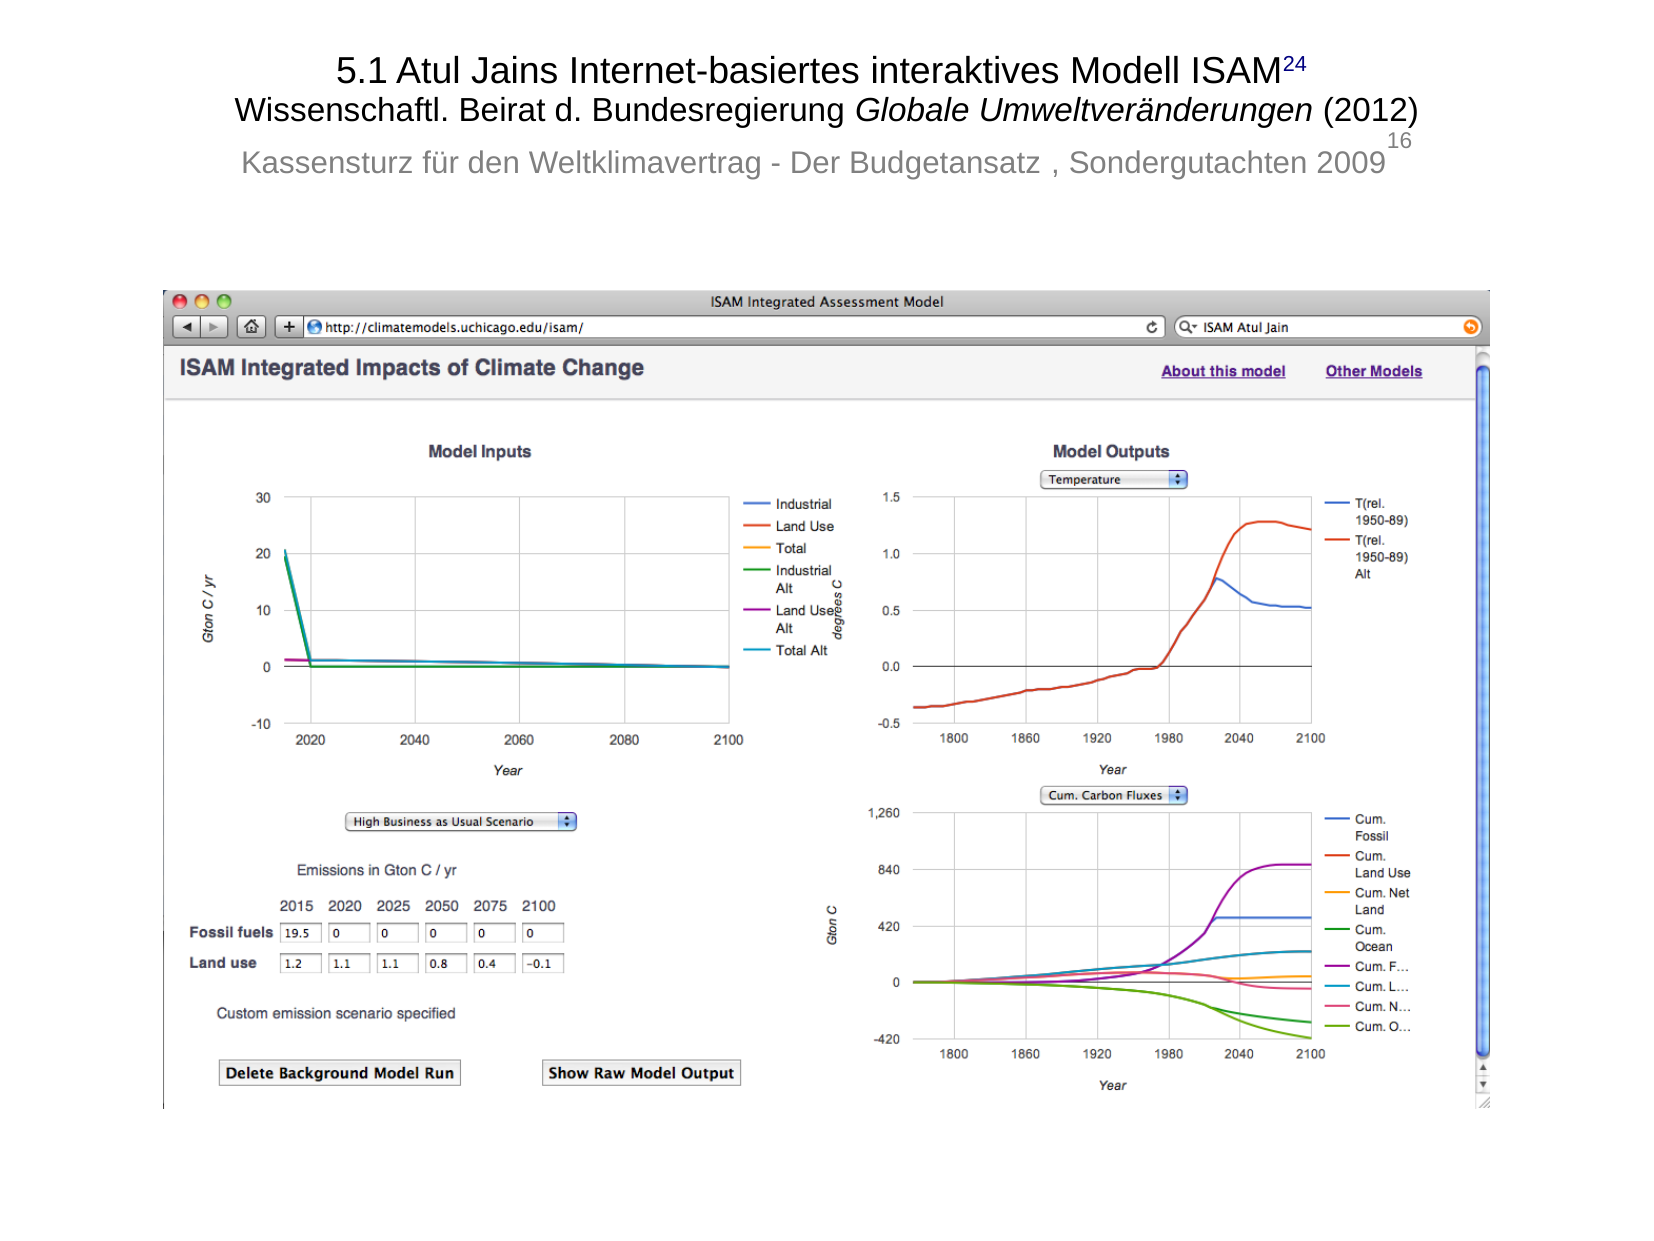

# 5.1 Atul Jains Internet-basiertes interaktives Modell ISAM24 Wissenschaftl. Beirat d. Bundesregierung Globale Umweltveränderungen (2012) Kassensturz für den Weltklimavertrag - Der Budgetansatz , Sondergutachten 200916